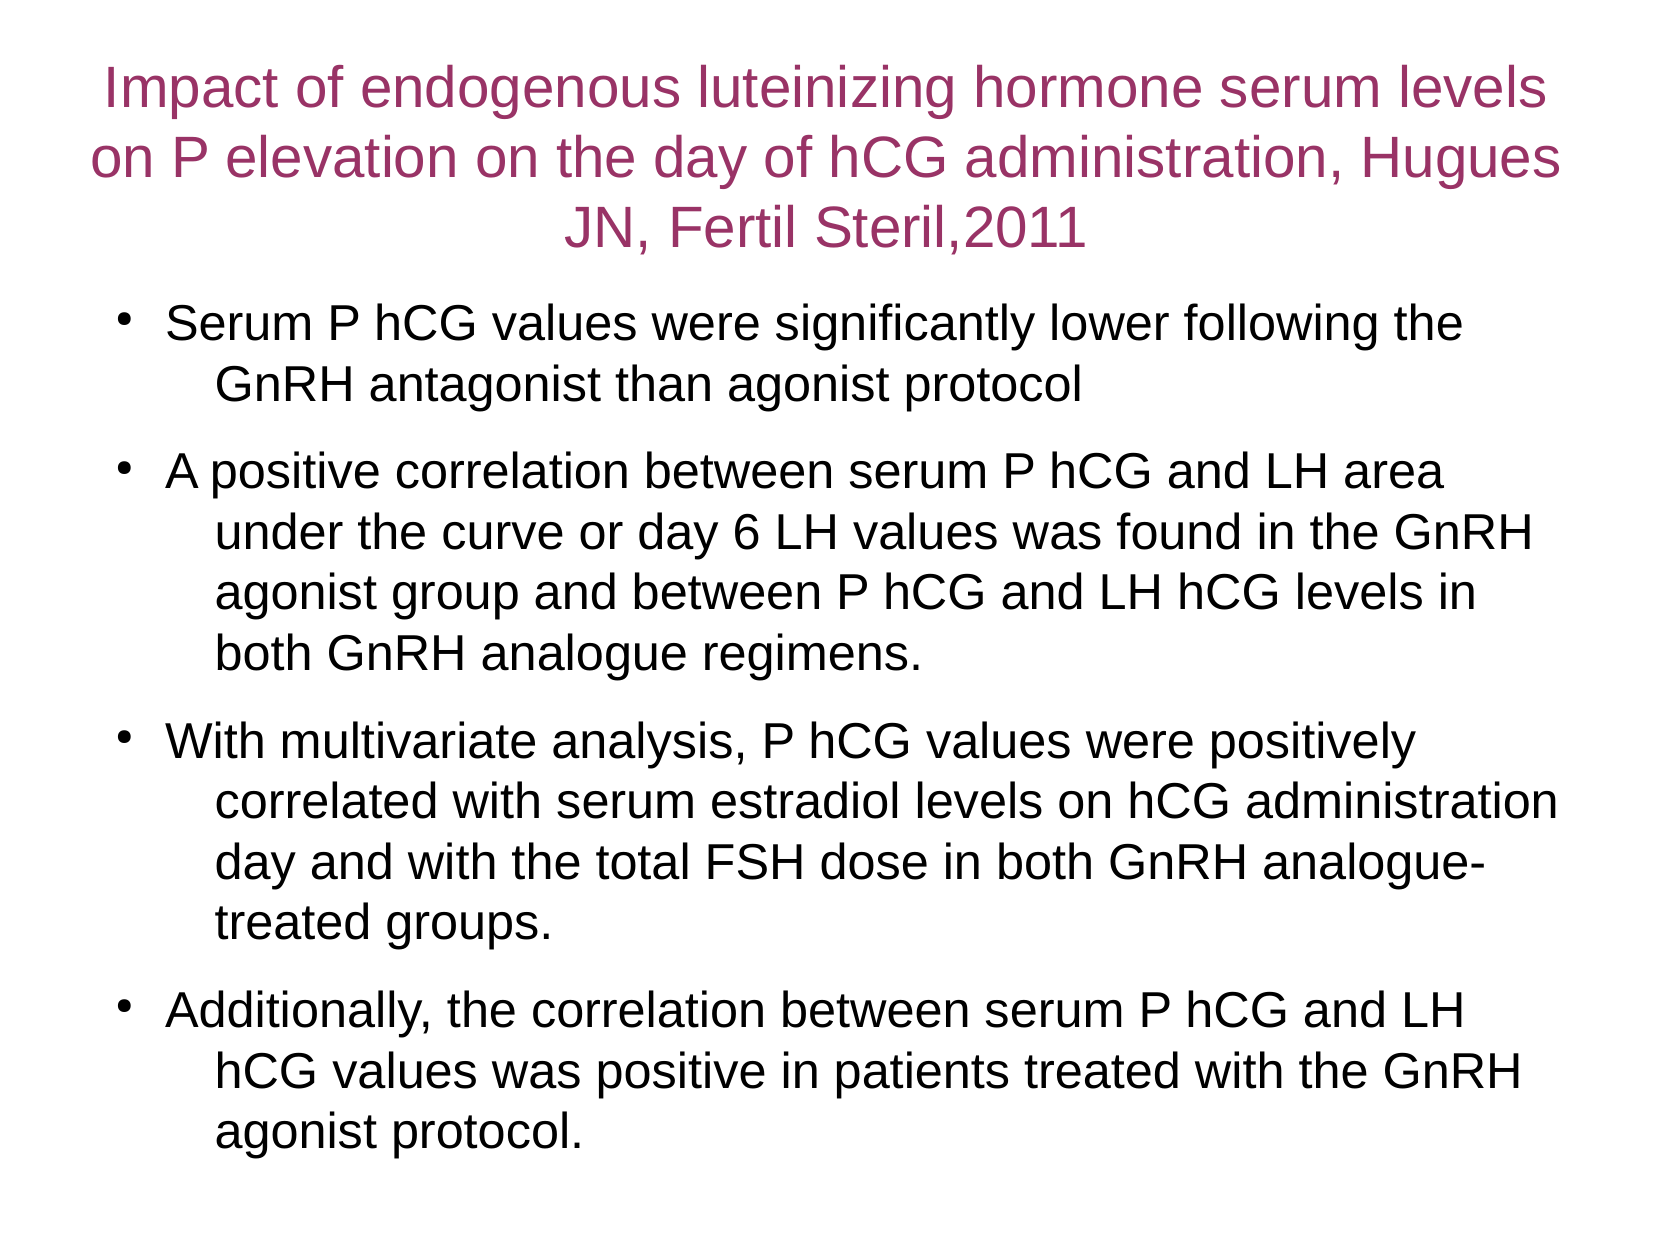

# Impact of endogenous luteinizing hormone serum levels on P elevation on the day of hCG administration, Hugues JN, Fertil Steril,2011
Serum P hCG values were significantly lower following the GnRH antagonist than agonist protocol
A positive correlation between serum P hCG and LH area under the curve or day 6 LH values was found in the GnRH agonist group and between P hCG and LH hCG levels in both GnRH analogue regimens.
With multivariate analysis, P hCG values were positively correlated with serum estradiol levels on hCG administration day and with the total FSH dose in both GnRH analogue-treated groups.
Additionally, the correlation between serum P hCG and LH hCG values was positive in patients treated with the GnRH agonist protocol.